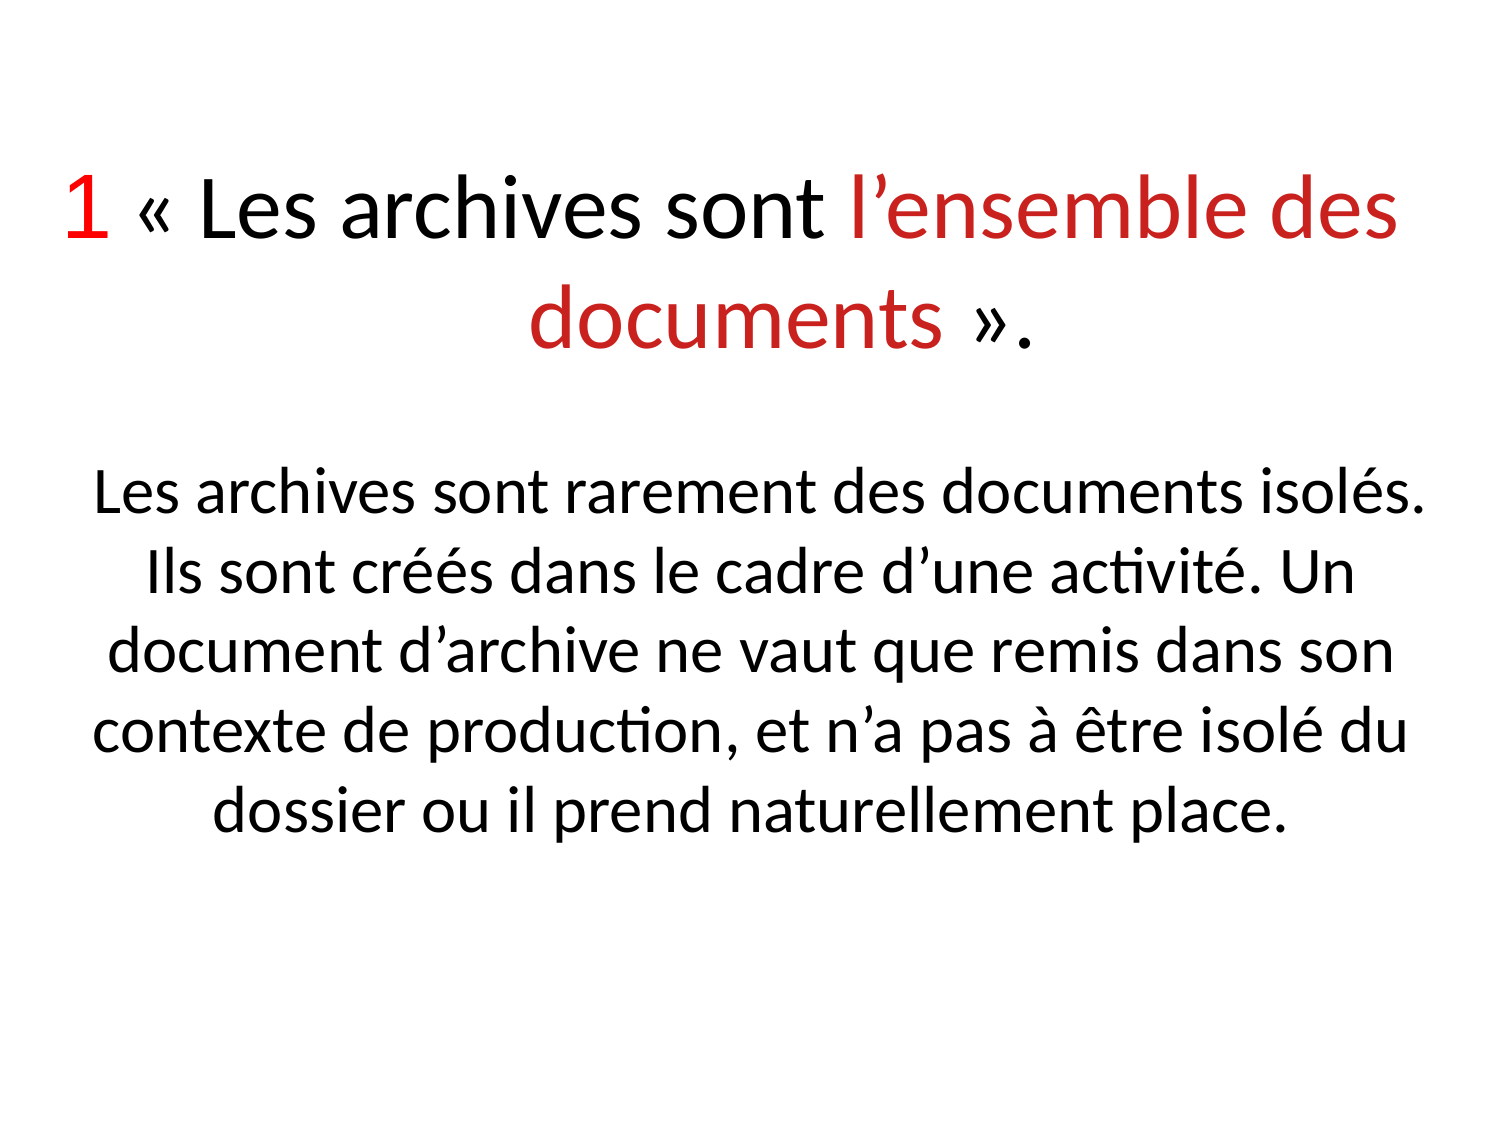

# 1 « Les archives sont l’ensemble des documents ». Les archives sont rarement des documents isolés. Ils sont créés dans le cadre d’une activité. Un document d’archive ne vaut que remis dans son contexte de production, et n’a pas à être isolé du dossier ou il prend naturellement place.